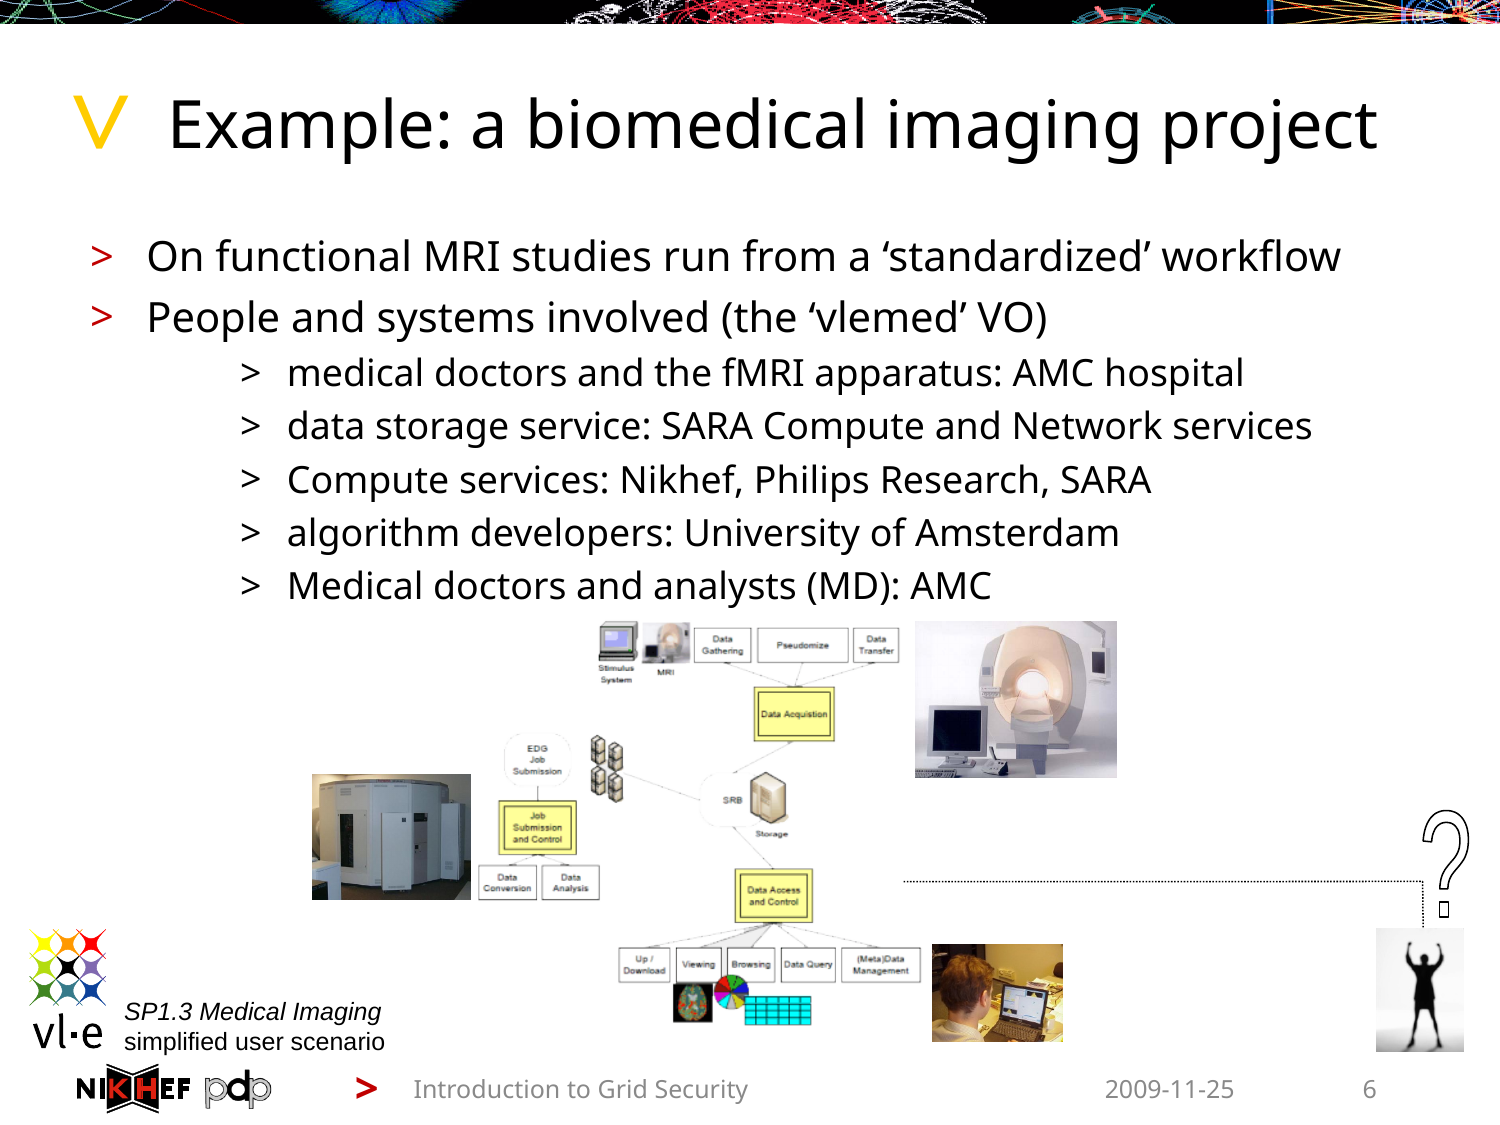

# Example: a biomedical imaging project
On functional MRI studies run from a ‘standardized’ workflow
People and systems involved (the ‘vlemed’ VO)
medical doctors and the fMRI apparatus: AMC hospital
data storage service: SARA Compute and Network services
Compute services: Nikhef, Philips Research, SARA
algorithm developers: University of Amsterdam
Medical doctors and analysts (MD): AMC
?
SP1.3 Medical Imaging
simplified user scenario
Introduction to Grid Security
2009-11-25
5